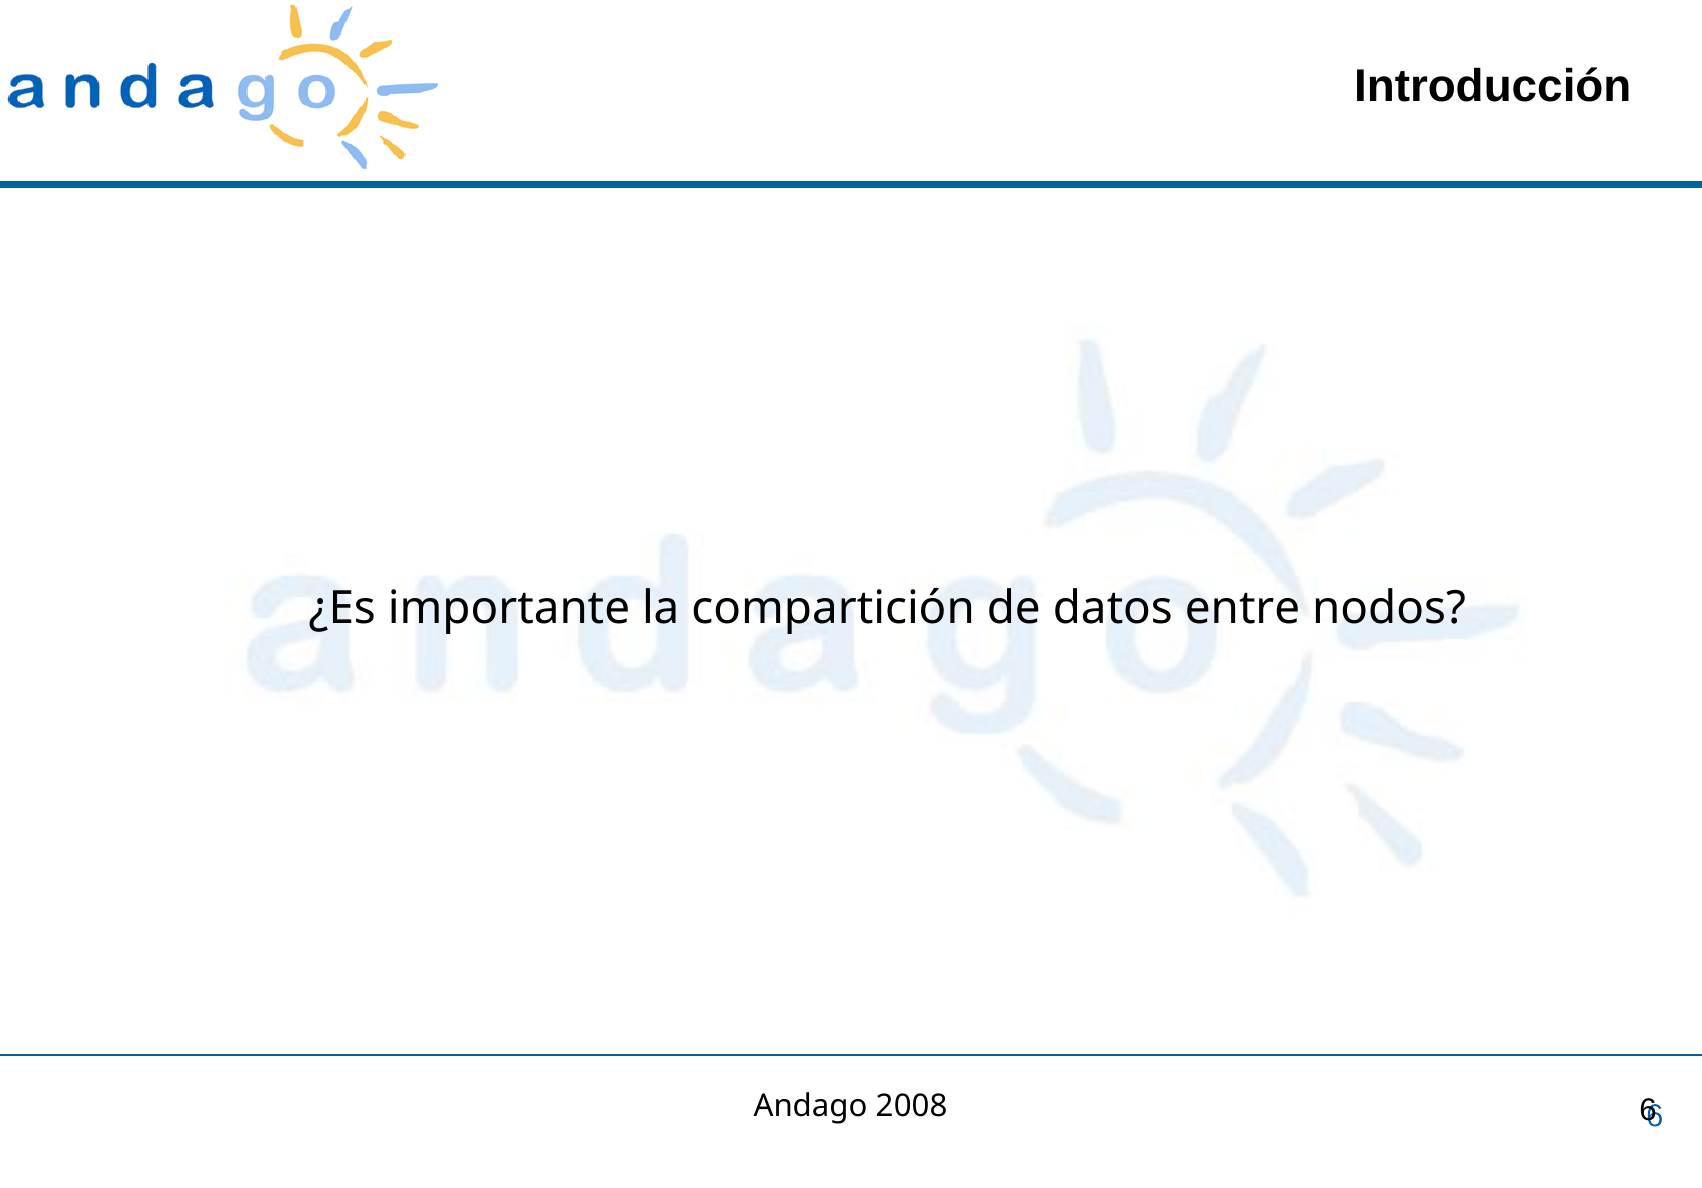

# Introducción
¿Es importante la compartición de datos entre nodos?